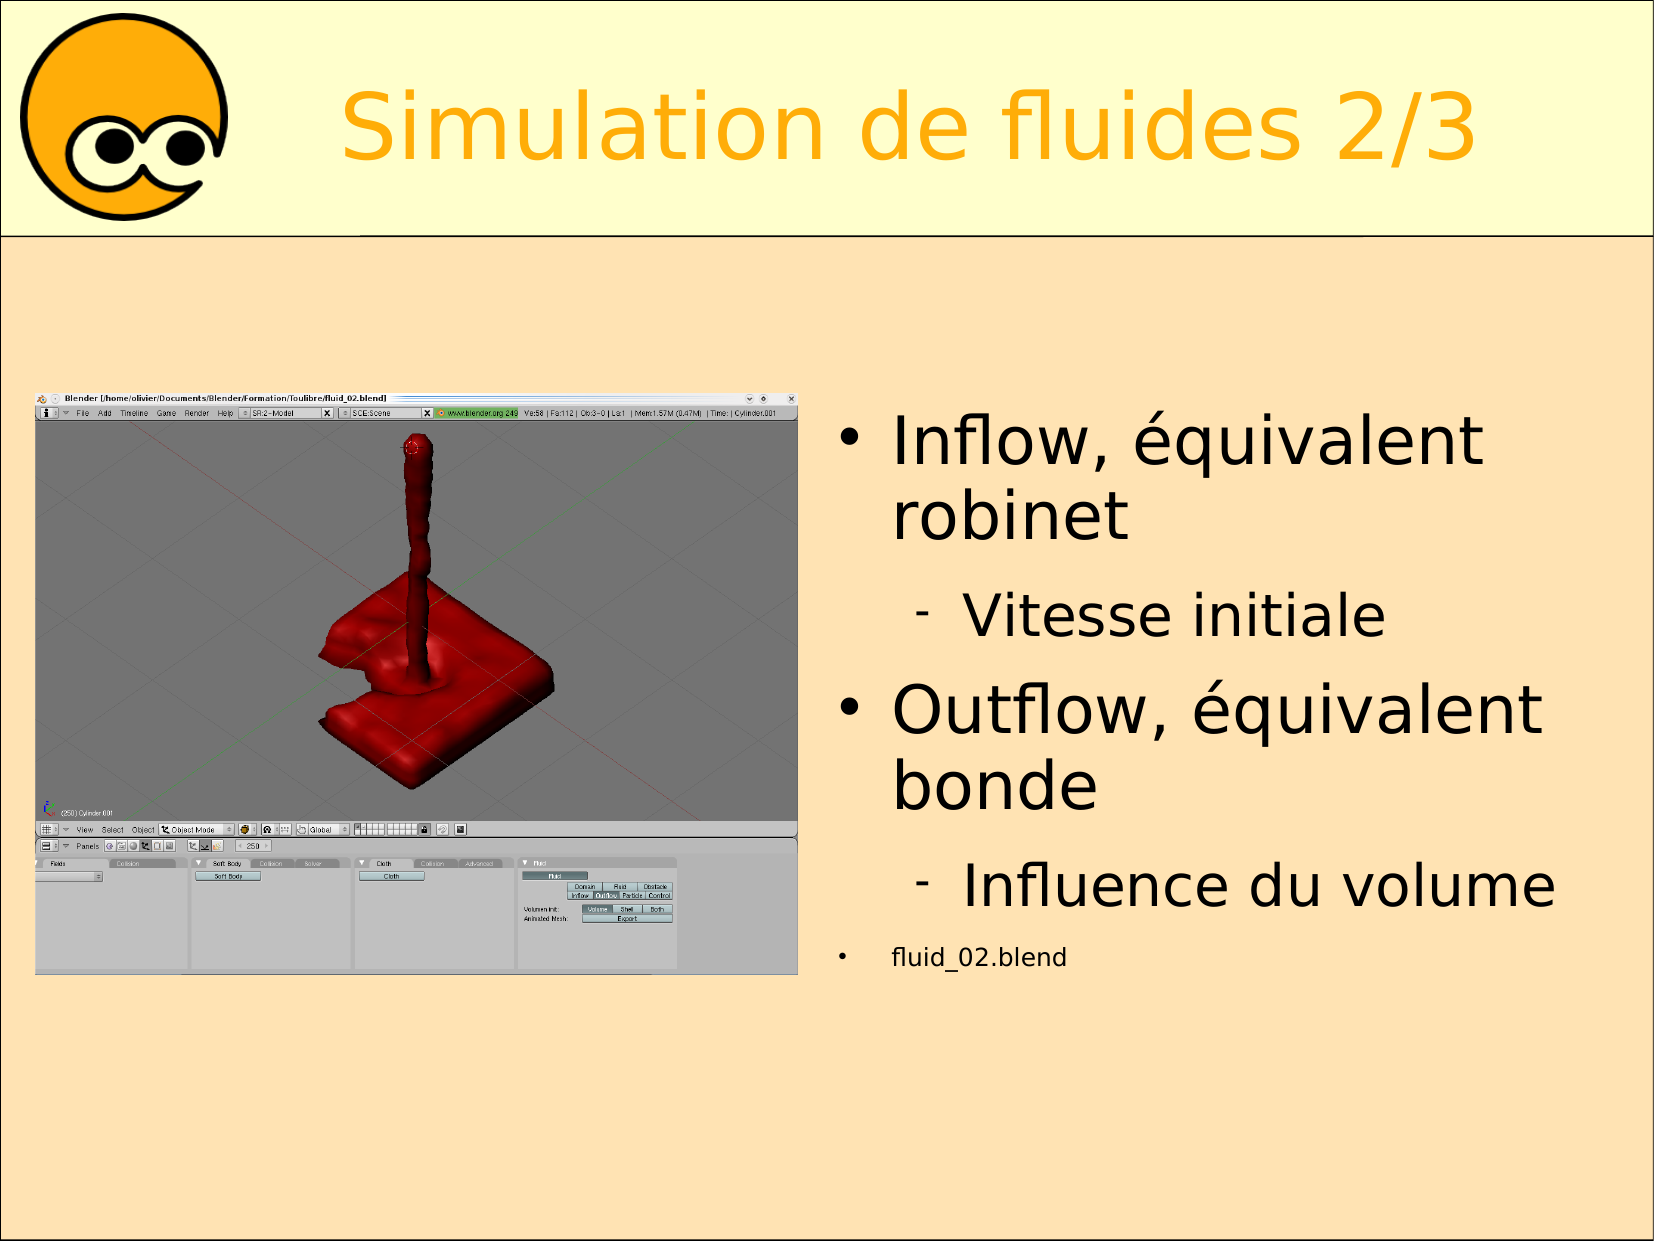

# Simulation de fluides 2/3
Inflow, équivalent robinet
Vitesse initiale
Outflow, équivalent bonde
Influence du volume
fluid_02.blend